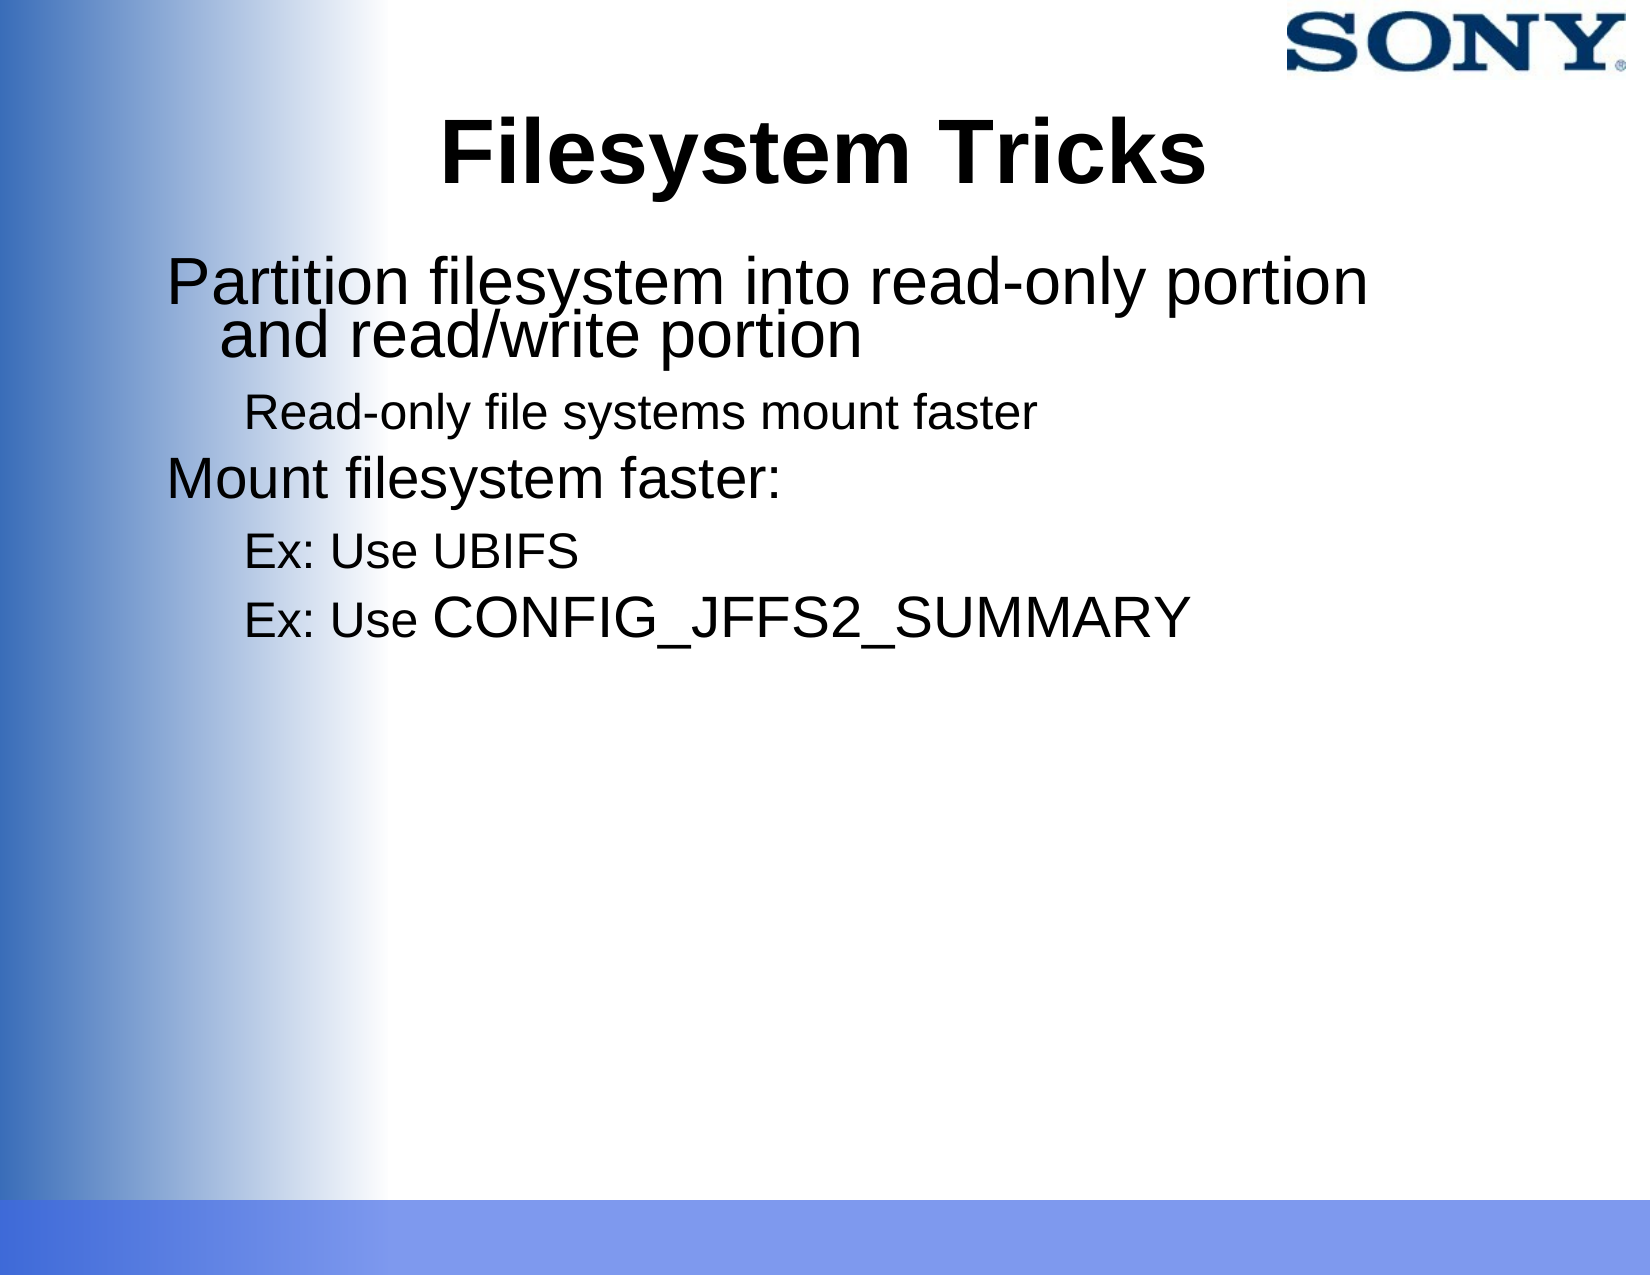

# Filesystem Tricks
Partition filesystem into read-only portion and read/write portion
Read-only file systems mount faster
Mount filesystem faster:
Ex: Use UBIFS
Ex: Use CONFIG_JFFS2_SUMMARY